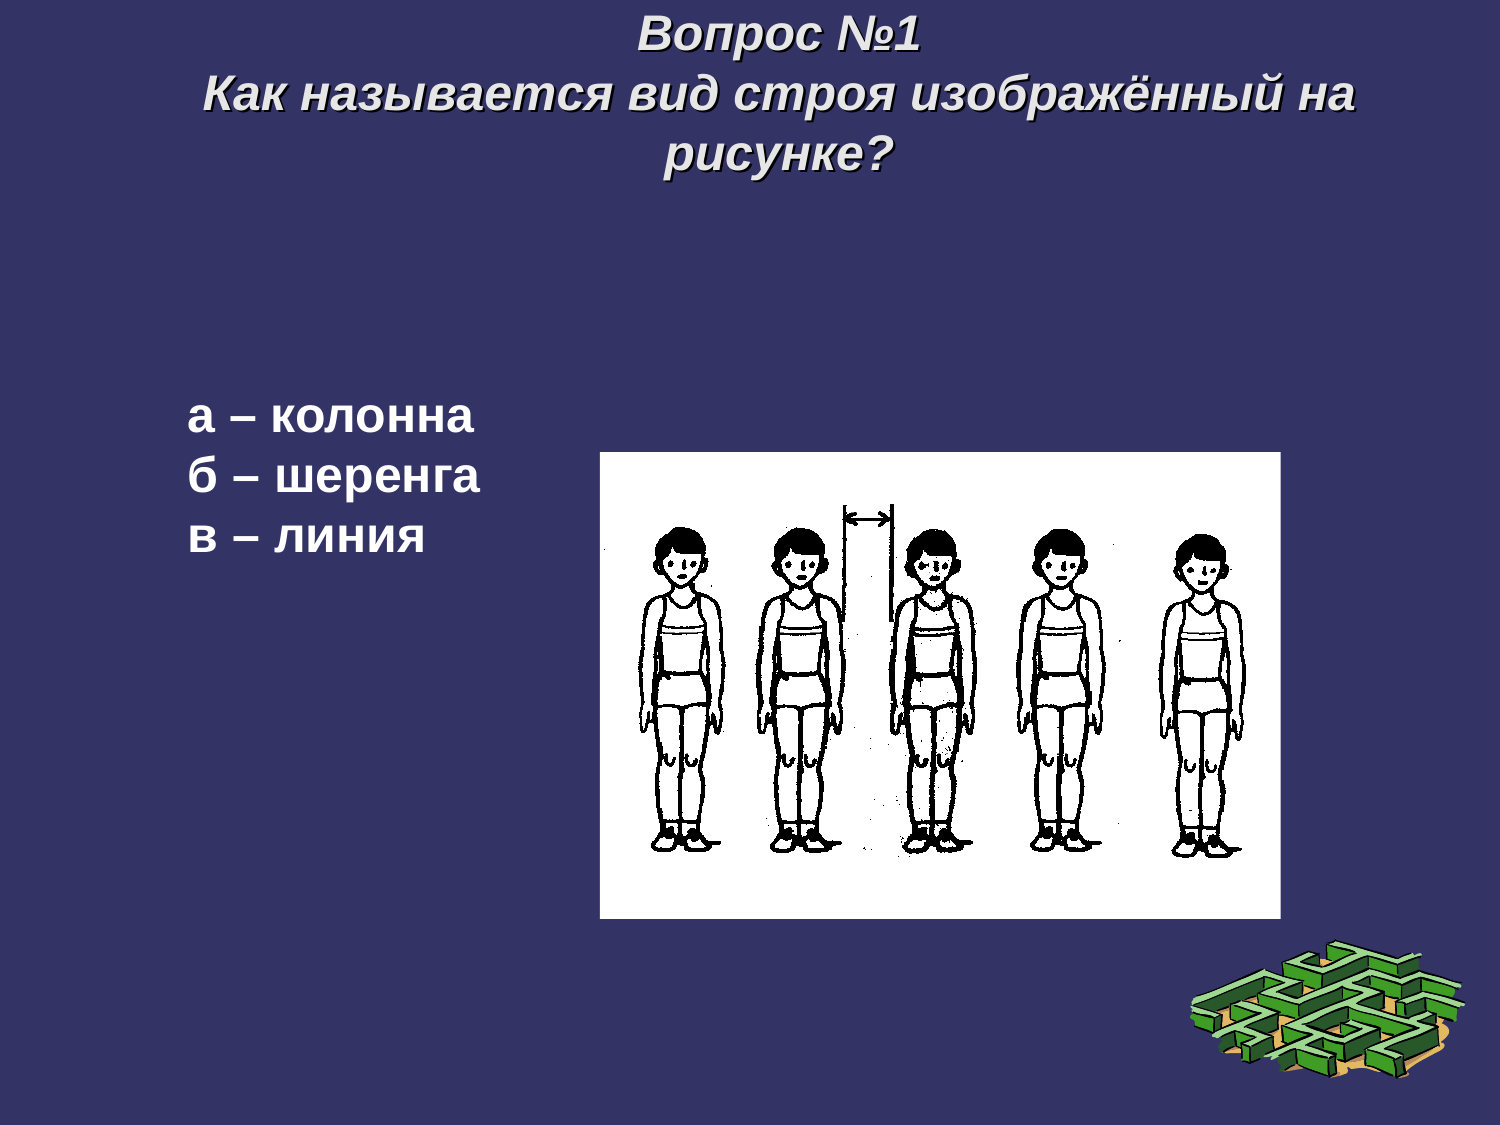

# Вопрос №1 Как называется вид строя изображённый на рисунке?
а – колонна
б – шеренга
в – линия